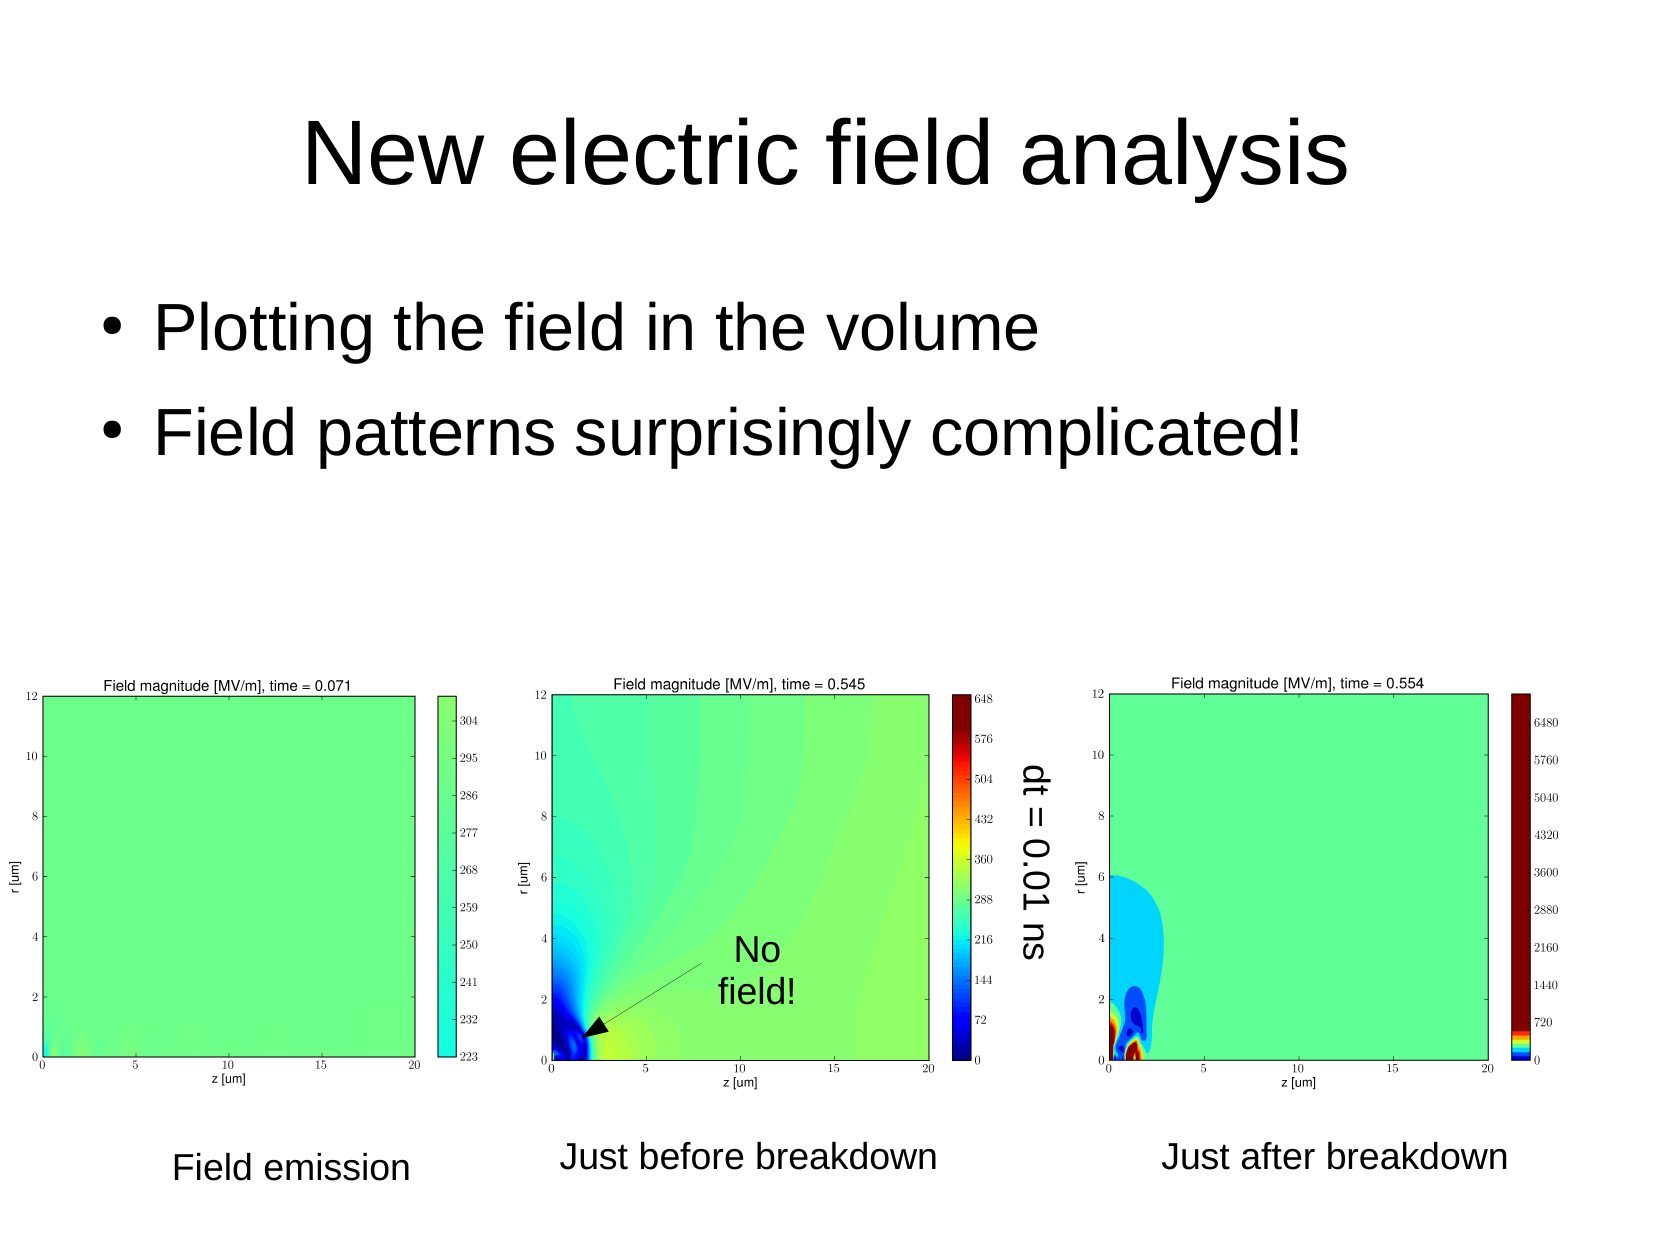

# New electric field analysis
Plotting the field in the volume
Field patterns surprisingly complicated!
dt = 0.01 ns
No field!
Just before breakdown
Just after breakdown
Field emission